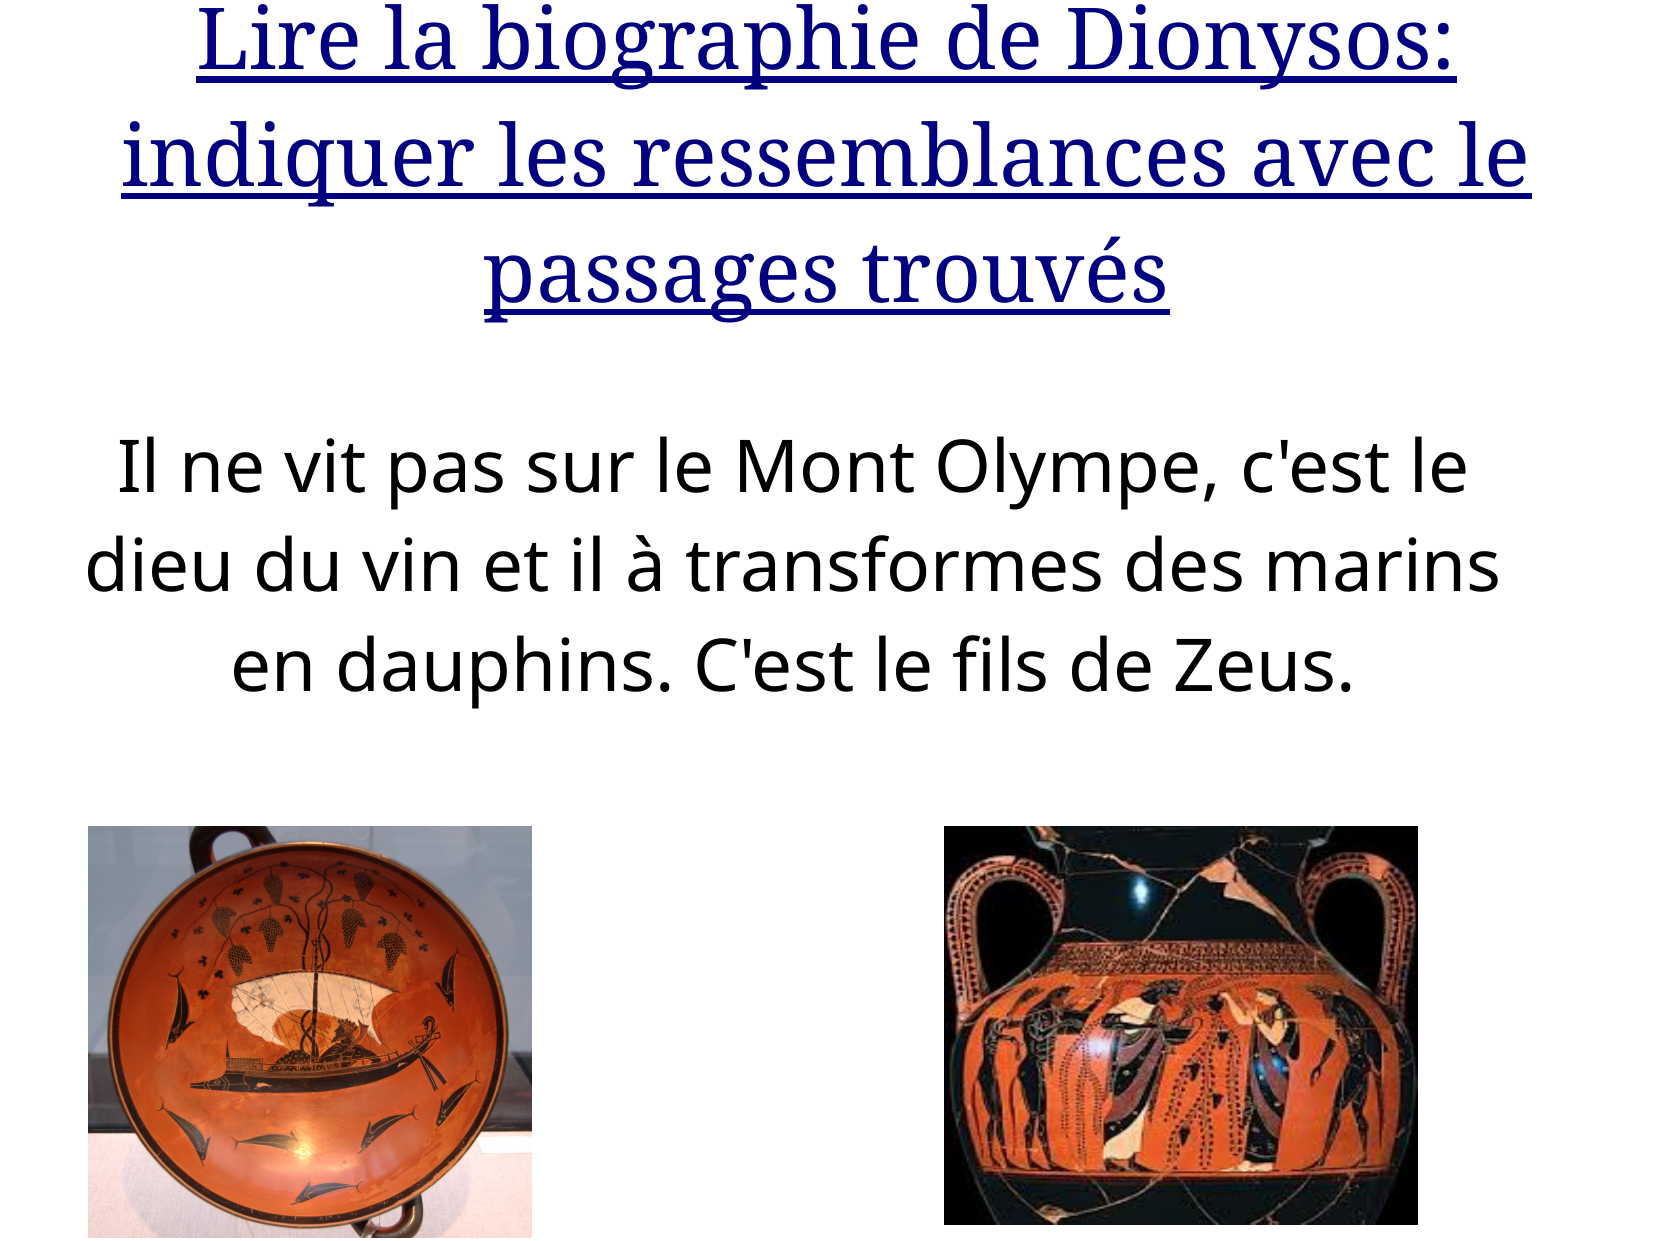

# Lire la biographie de Dionysos: indiquer les ressemblances avec le passages trouvés
Il ne vit pas sur le Mont Olympe, c'est le dieu du vin et il à transformes des marins en dauphins. C'est le fils de Zeus.